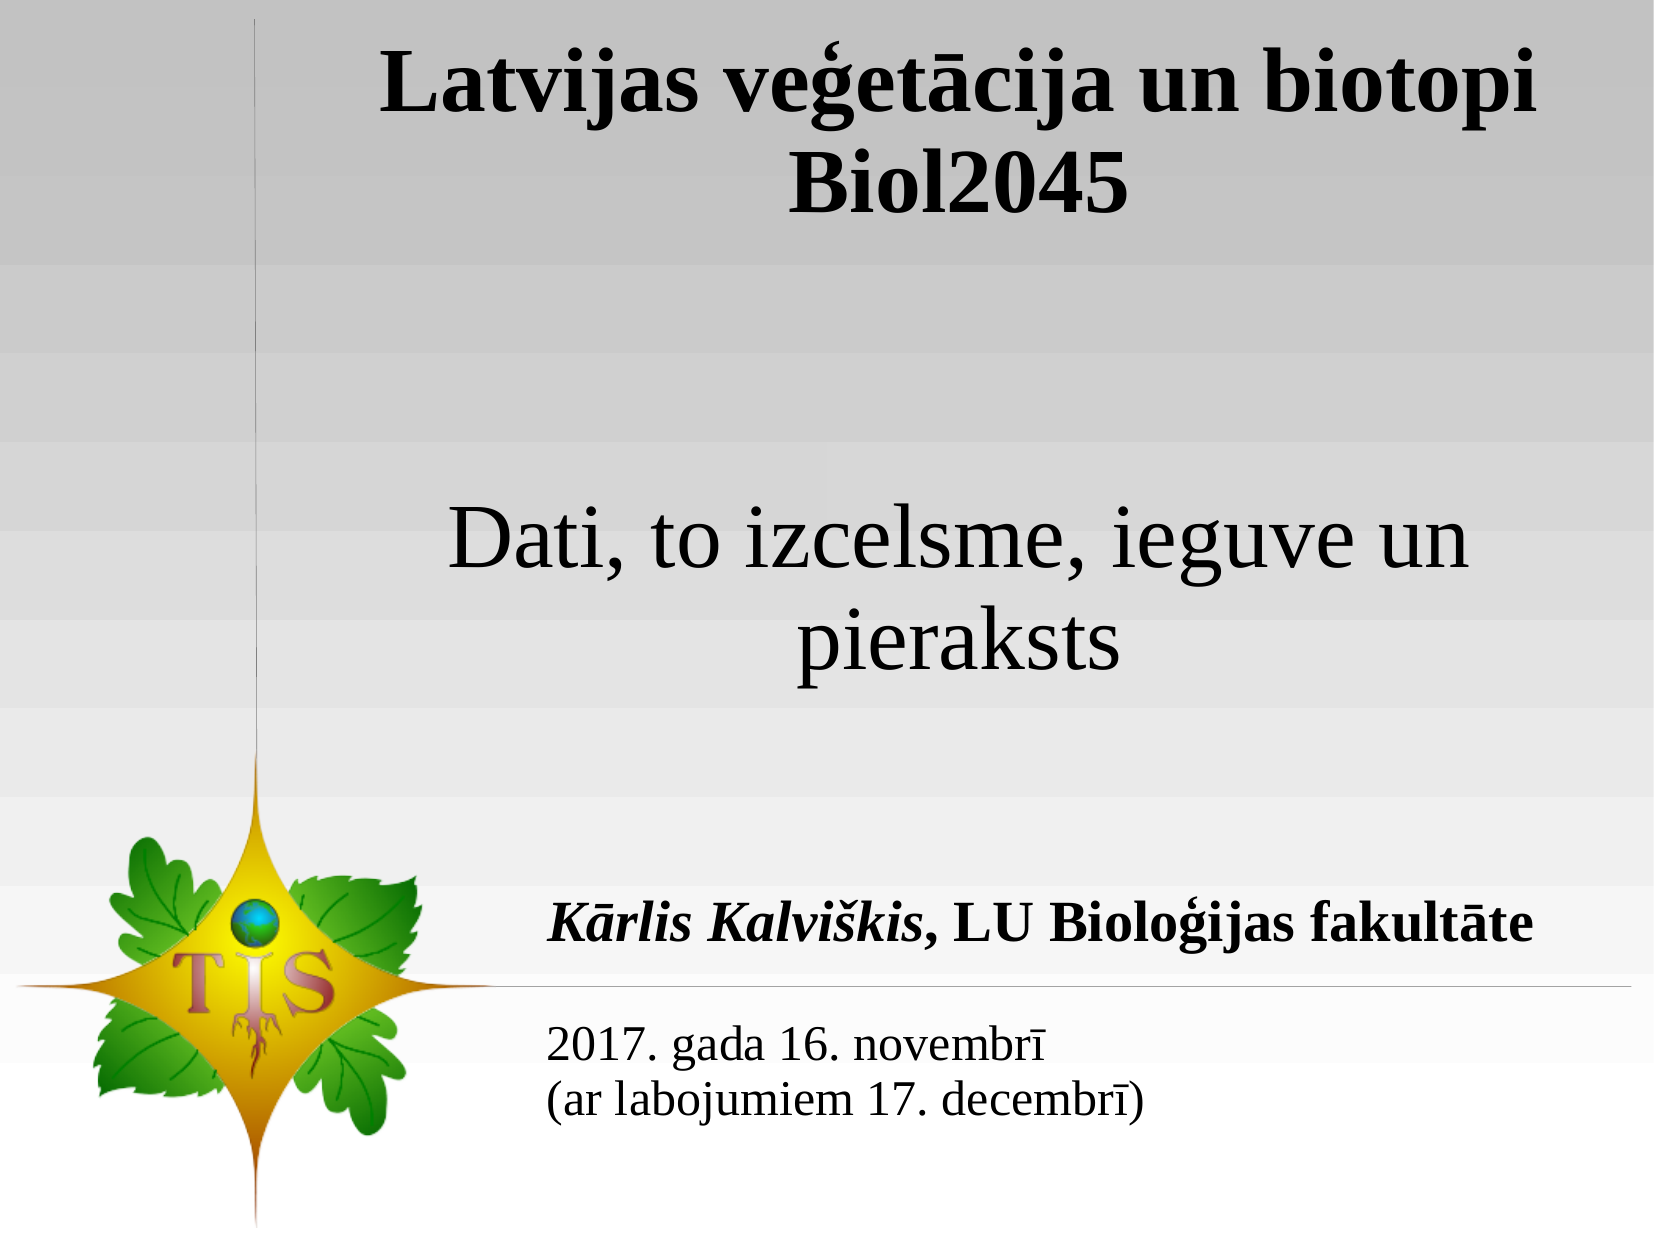

# Dati, to izcelsme, ieguve un pieraksts
2017. gada 16. novembrī
(ar labojumiem 17. decembrī)